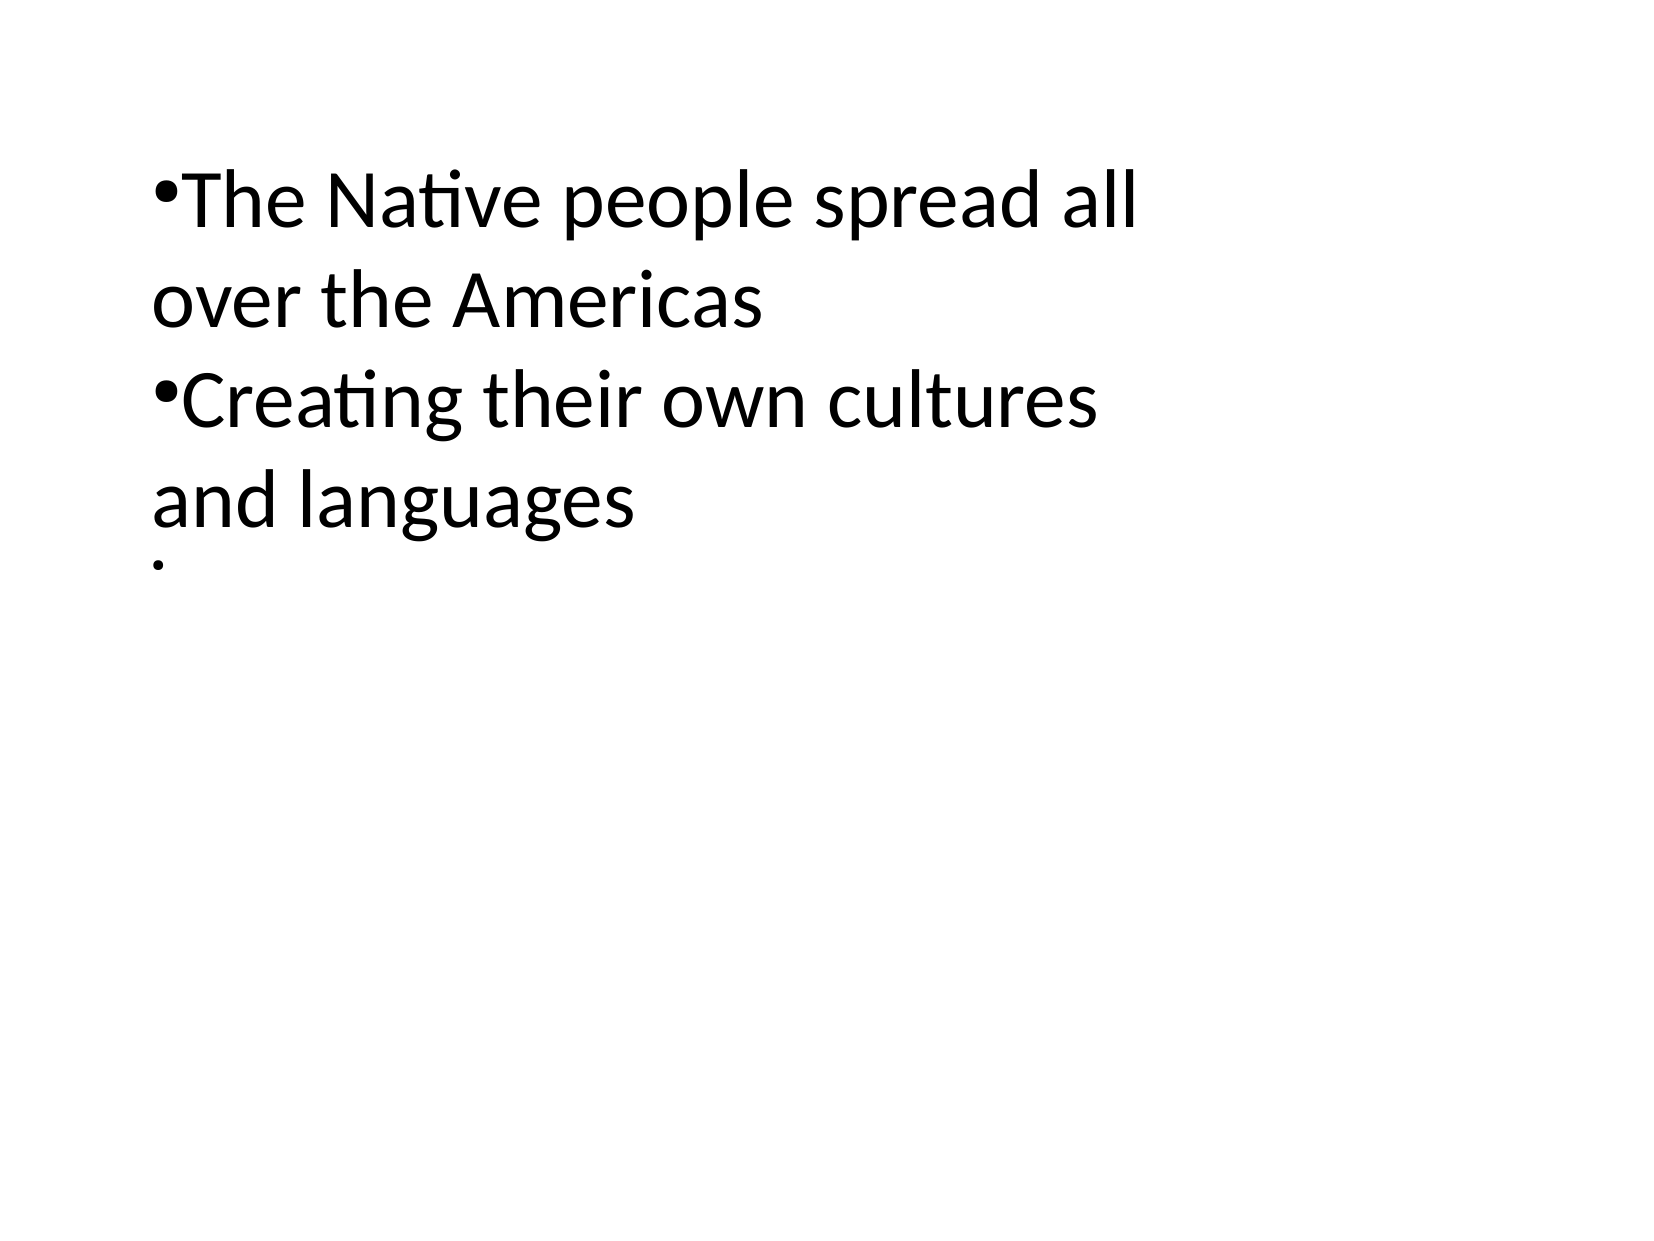

The Native people spread all over the Americas
Creating their own cultures and languages